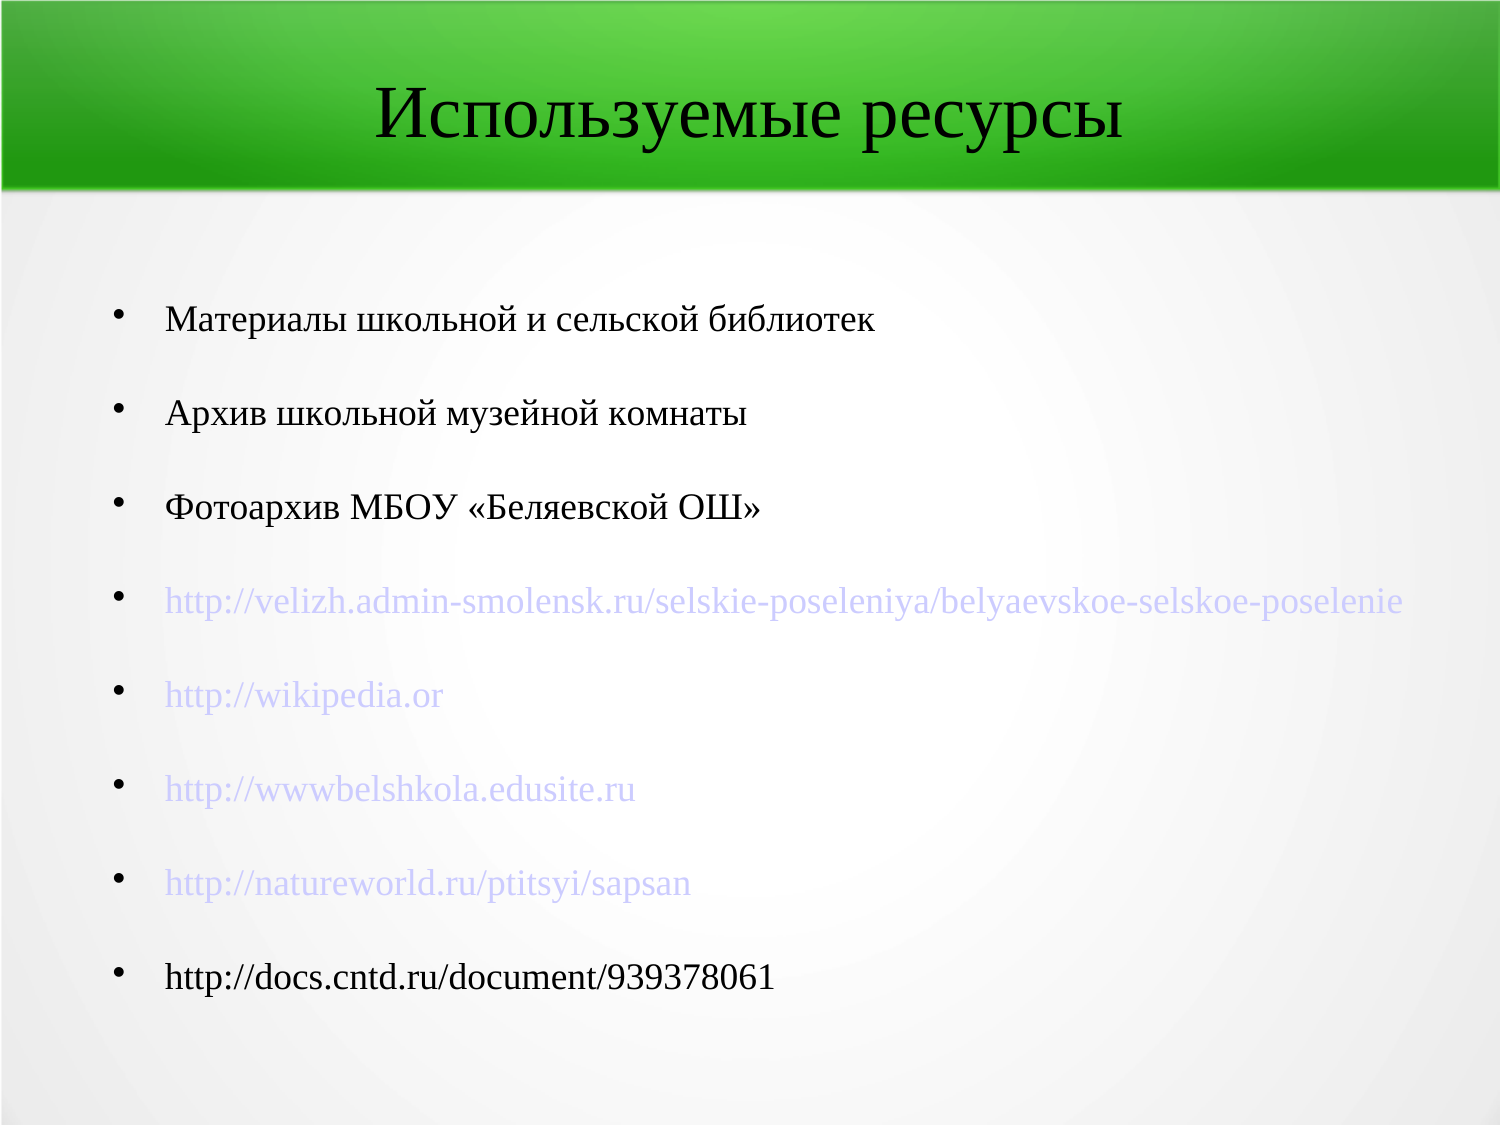

Используемые ресурсы
Материалы школьной и сельской библиотек
Архив школьной музейной комнаты
Фотоархив МБОУ «Беляевской ОШ»
http://velizh.admin-smolensk.ru/selskie-poseleniya/belyaevskoe-selskoe-poselenie
http://wikipedia.or
http://wwwbelshkola.edusite.ru
http://natureworld.ru/ptitsyi/sapsan
http://docs.cntd.ru/document/939378061